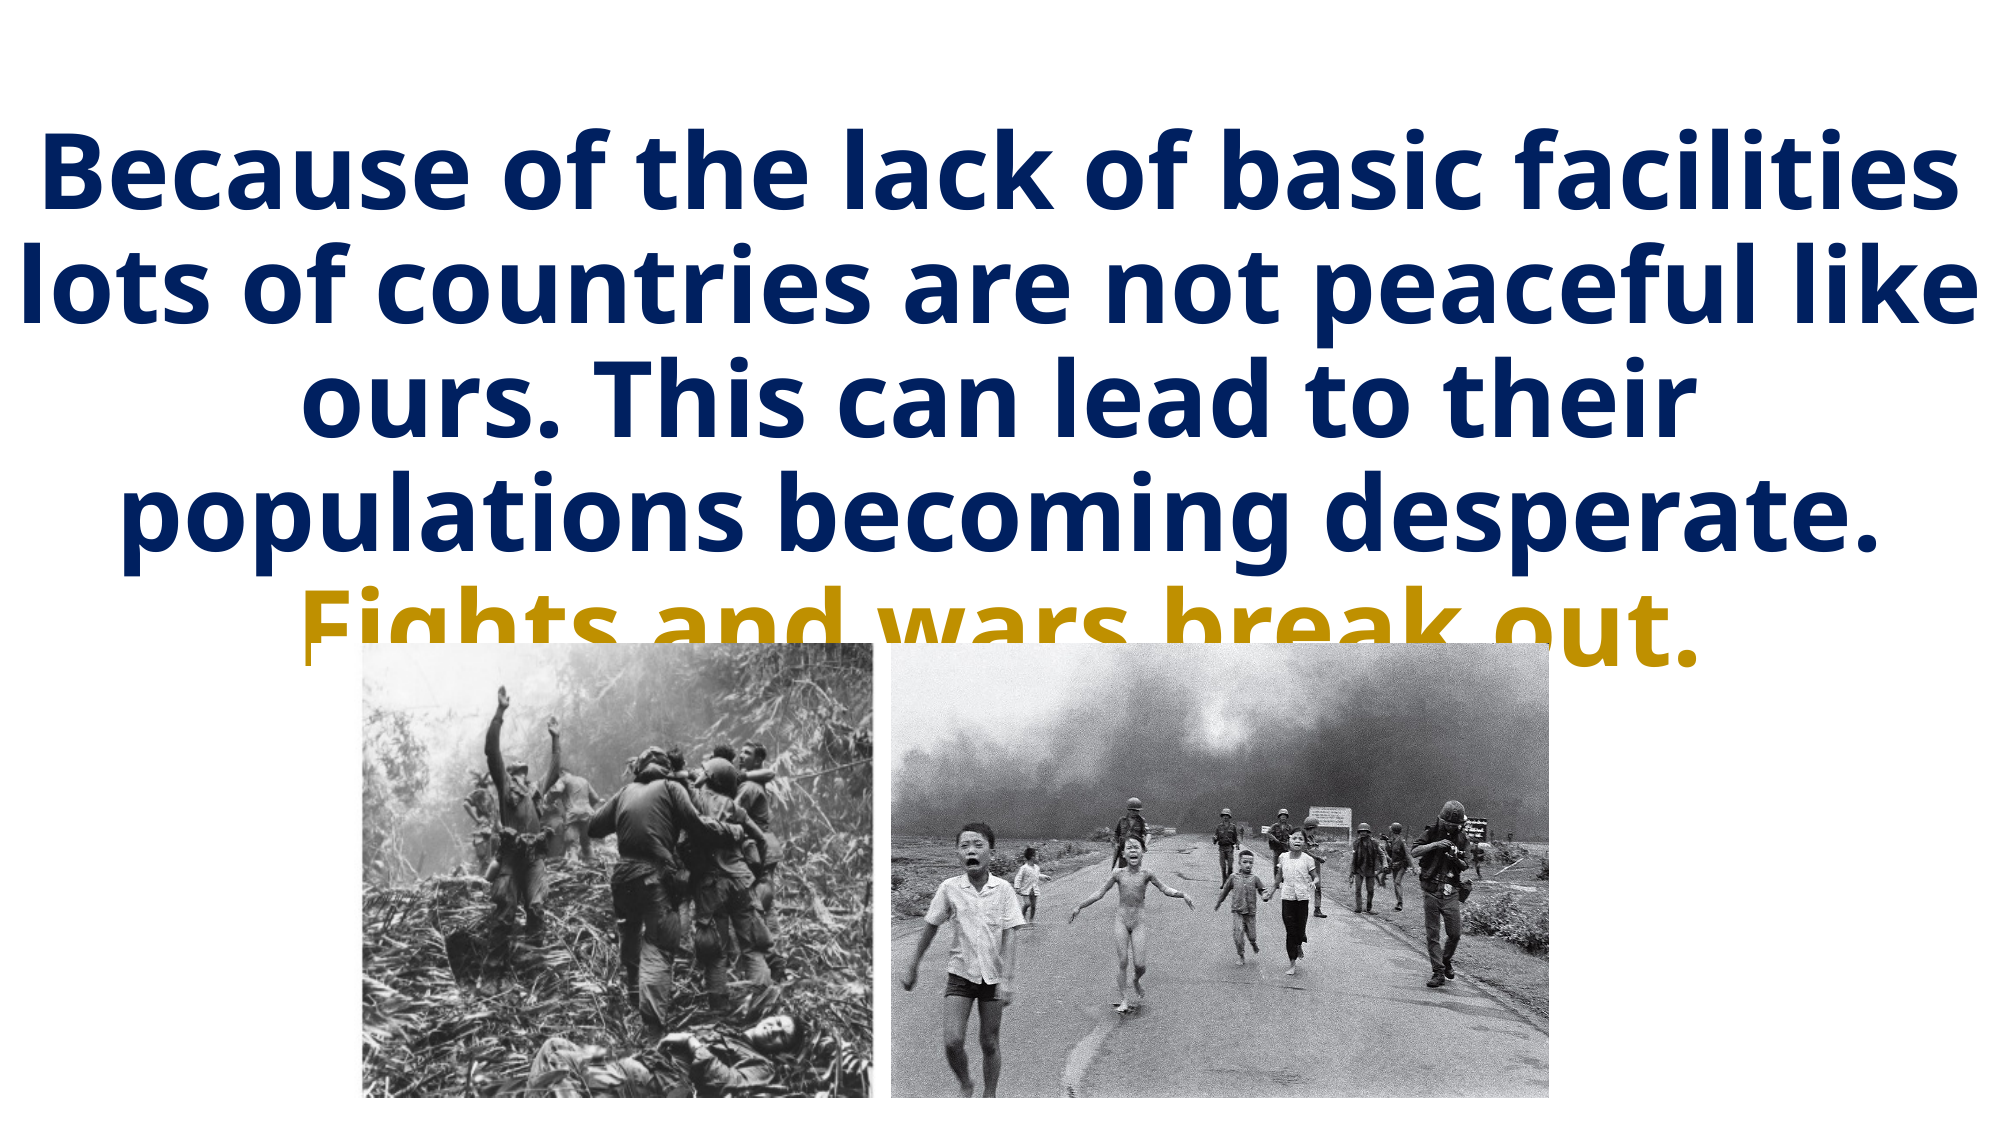

# Because of the lack of basic facilities lots of countries are not peaceful like ours. This can lead to their populations becoming desperate. Fights and wars break out.